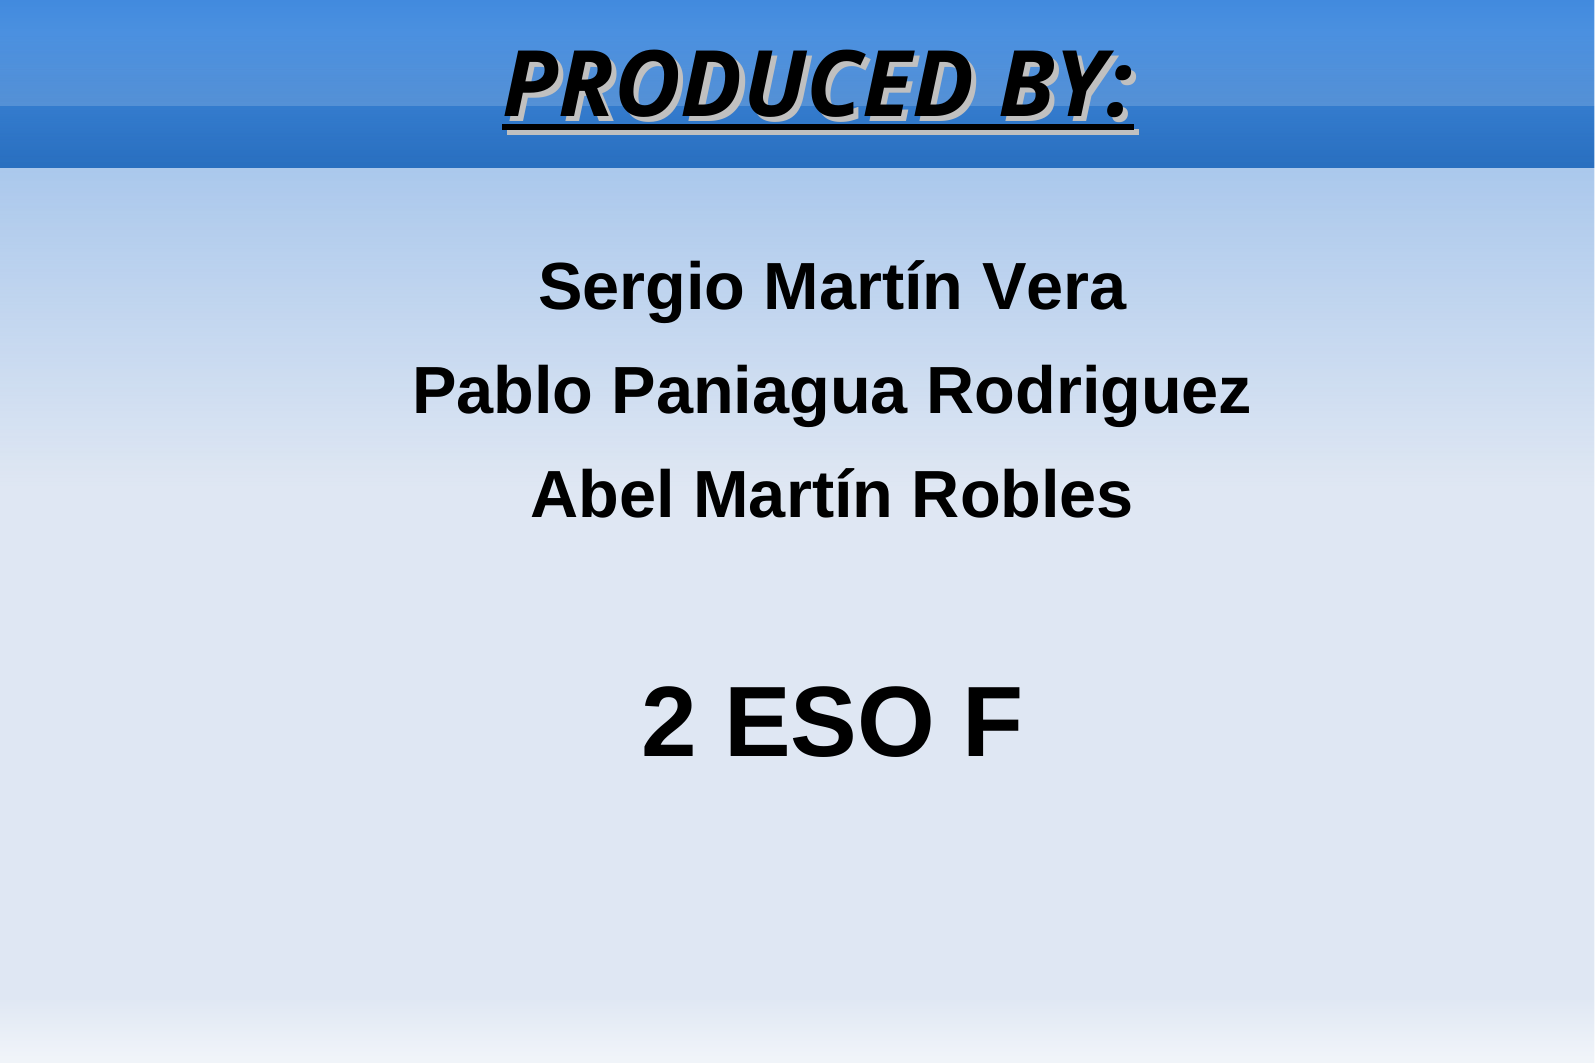

# PRODUCED BY:
Sergio Martín Vera
Pablo Paniagua Rodriguez
Abel Martín Robles
2 ESO F